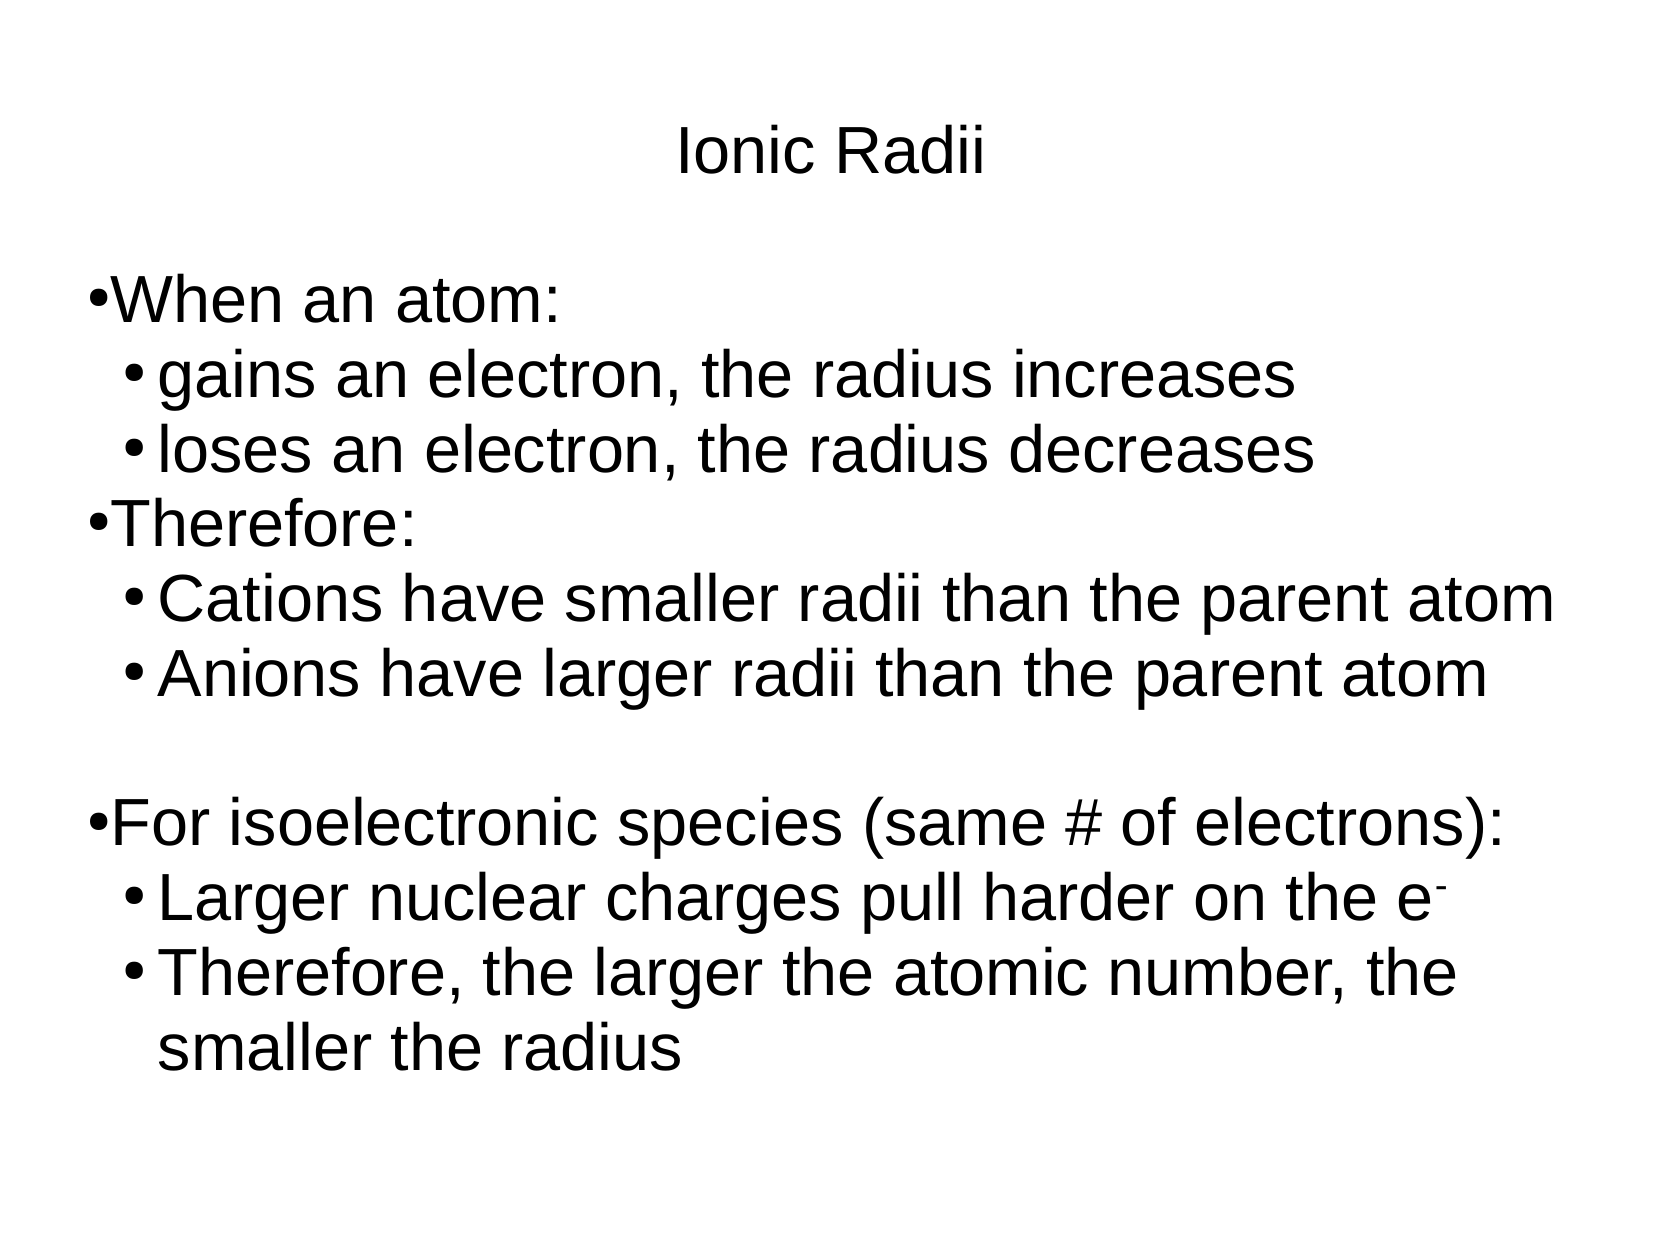

# Ionic Radii
When an atom:
gains an electron, the radius increases
loses an electron, the radius decreases
Therefore:
Cations have smaller radii than the parent atom
Anions have larger radii than the parent atom
For isoelectronic species (same # of electrons):
Larger nuclear charges pull harder on the e-
Therefore, the larger the atomic number, the smaller the radius